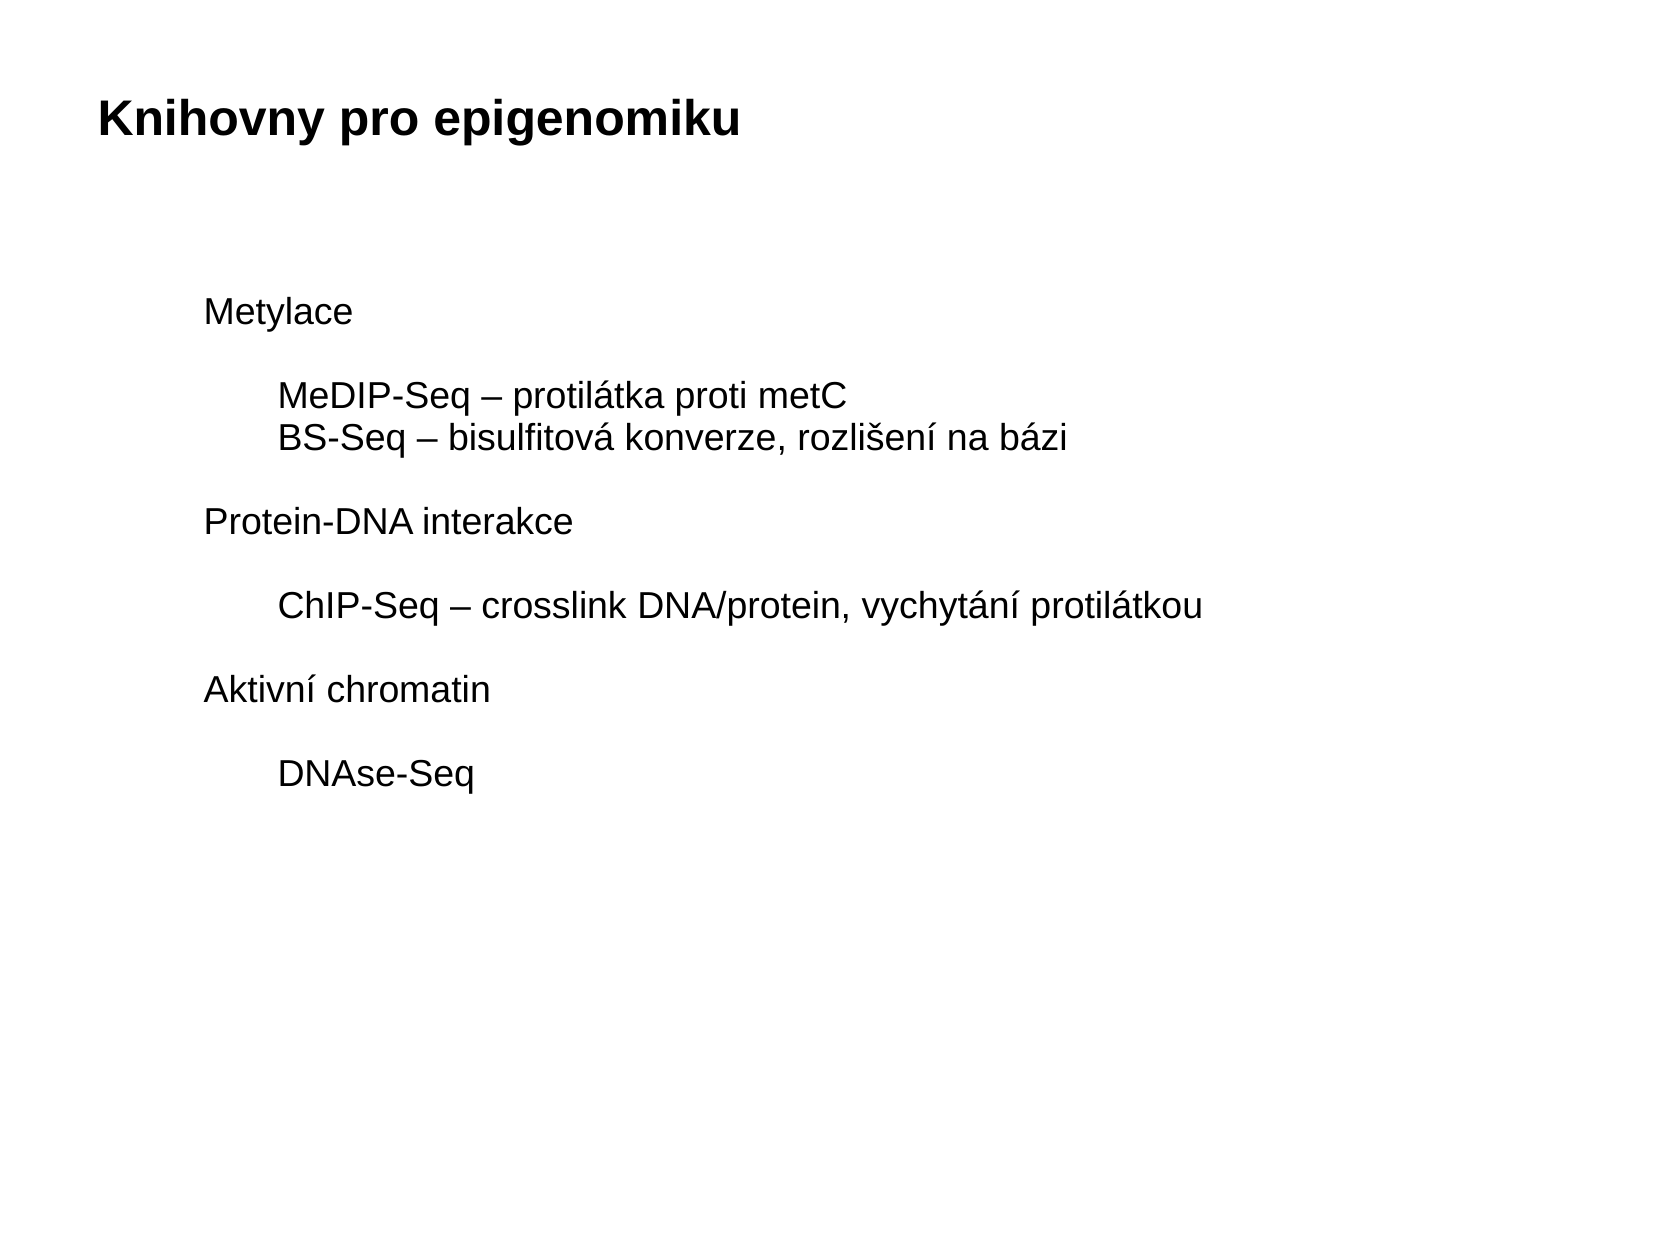

Knihovny pro epigenomiku
Metylace
	MeDIP-Seq – protilátka proti metC
	BS-Seq – bisulfitová konverze, rozlišení na bázi
Protein-DNA interakce
	ChIP-Seq – crosslink DNA/protein, vychytání protilátkou
Aktivní chromatin
	DNAse-Seq